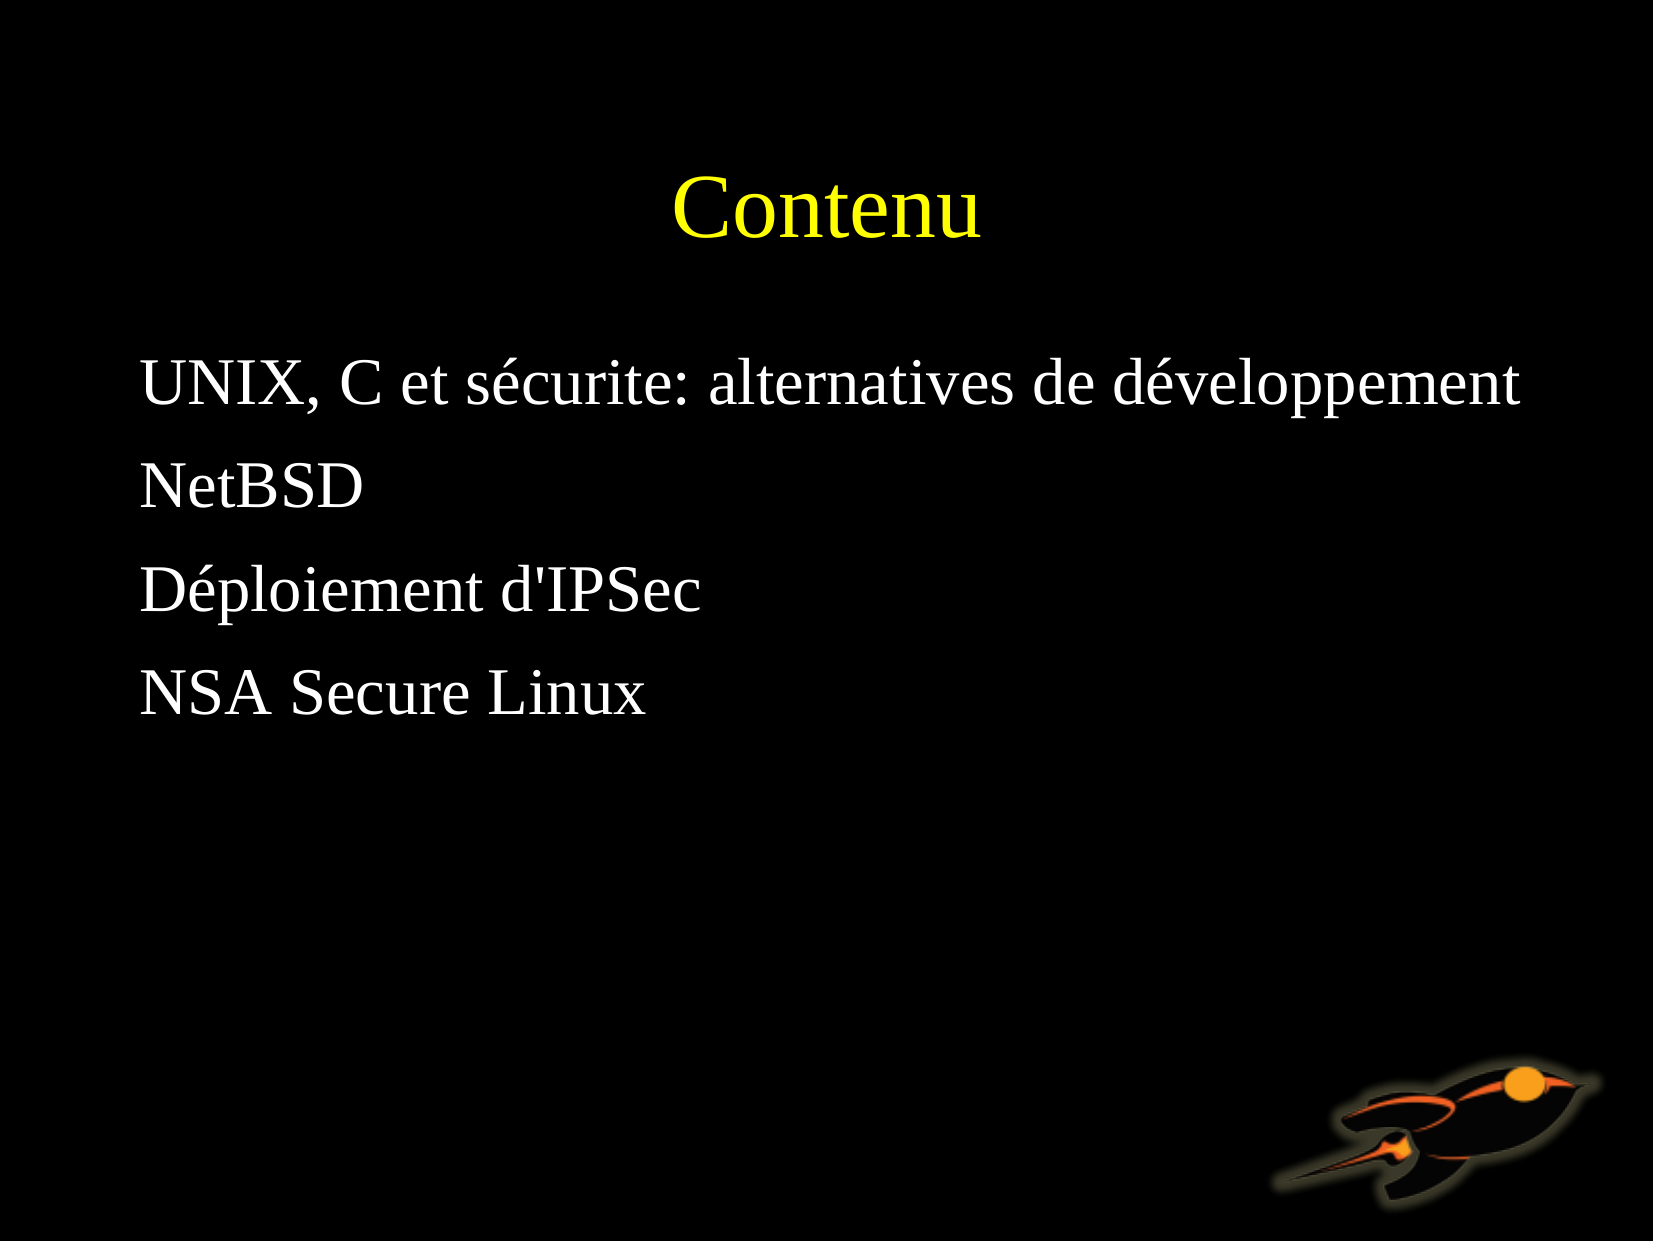

# Contenu
UNIX, C et sécurite: alternatives de développement
NetBSD
Déploiement d'IPSec
NSA Secure Linux